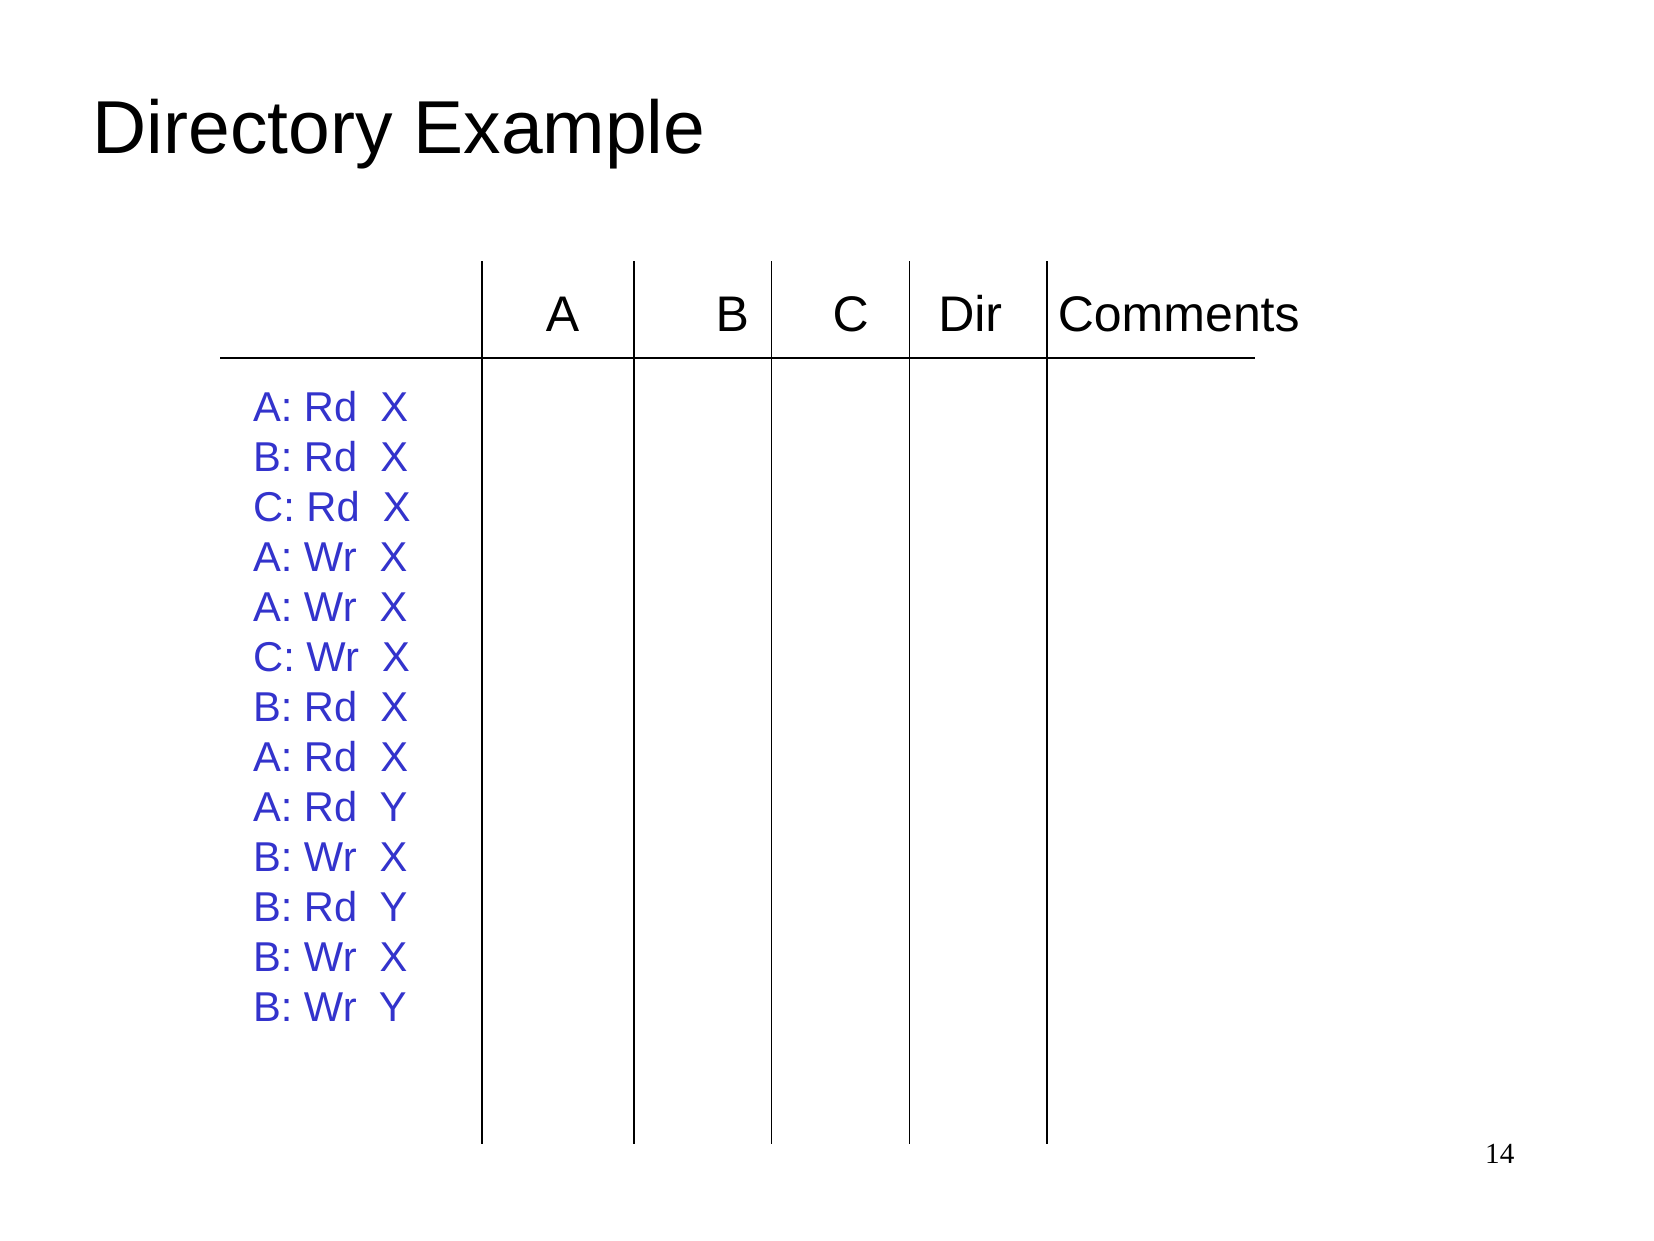

Directory Example
 A B C Dir Comments
A: Rd X
B: Rd X
C: Rd X
A: Wr X
A: Wr X
C: Wr X
B: Rd X
A: Rd X
A: Rd Y
B: Wr X
B: Rd Y
B: Wr X
B: Wr Y